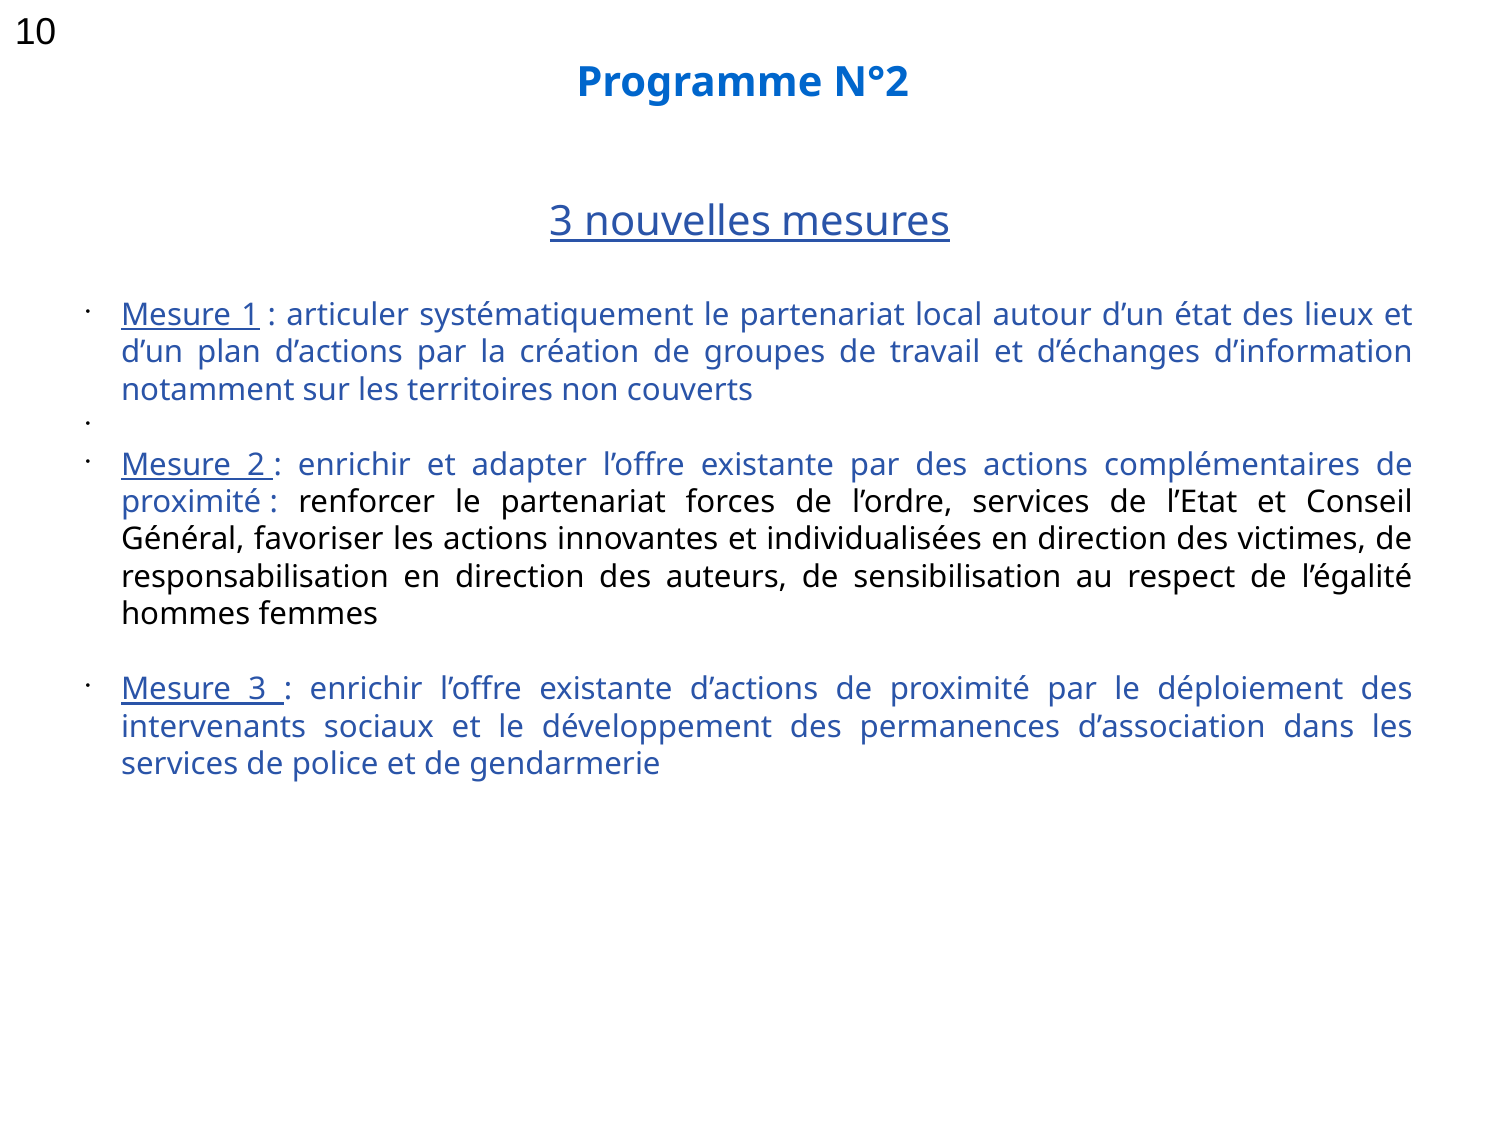

Programme N°2
3 nouvelles mesures
Mesure 1 : articuler systématiquement le partenariat local autour d’un état des lieux et d’un plan d’actions par la création de groupes de travail et d’échanges d’information notamment sur les territoires non couverts
Mesure 2 : enrichir et adapter l’offre existante par des actions complémentaires de proximité : renforcer le partenariat forces de l’ordre, services de l’Etat et Conseil Général, favoriser les actions innovantes et individualisées en direction des victimes, de responsabilisation en direction des auteurs, de sensibilisation au respect de l’égalité hommes femmes
Mesure 3 : enrichir l’offre existante d’actions de proximité par le déploiement des intervenants sociaux et le développement des permanences d’association dans les services de police et de gendarmerie